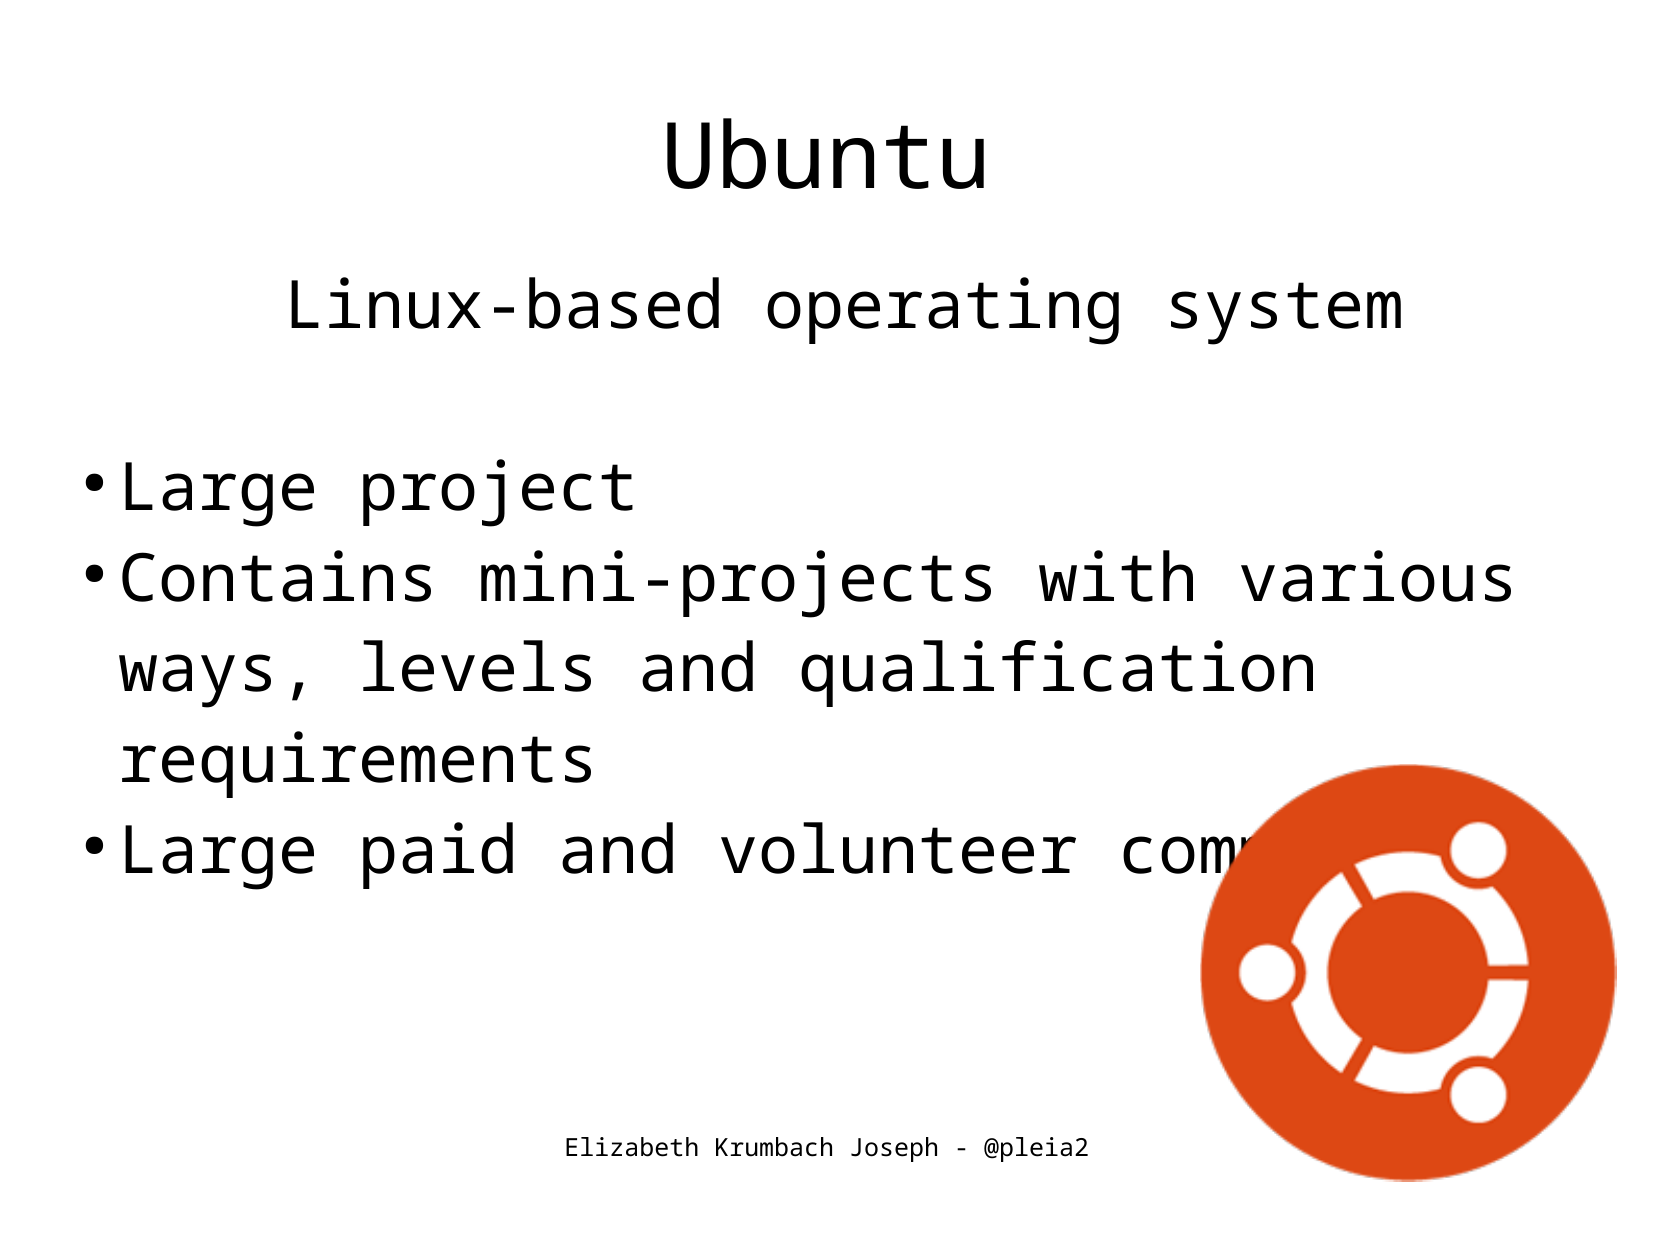

# Ubuntu
Linux-based operating system
Large project
Contains mini-projects with various ways, levels and qualification requirements
Large paid and volunteer community
Elizabeth Krumbach Joseph - @pleia2